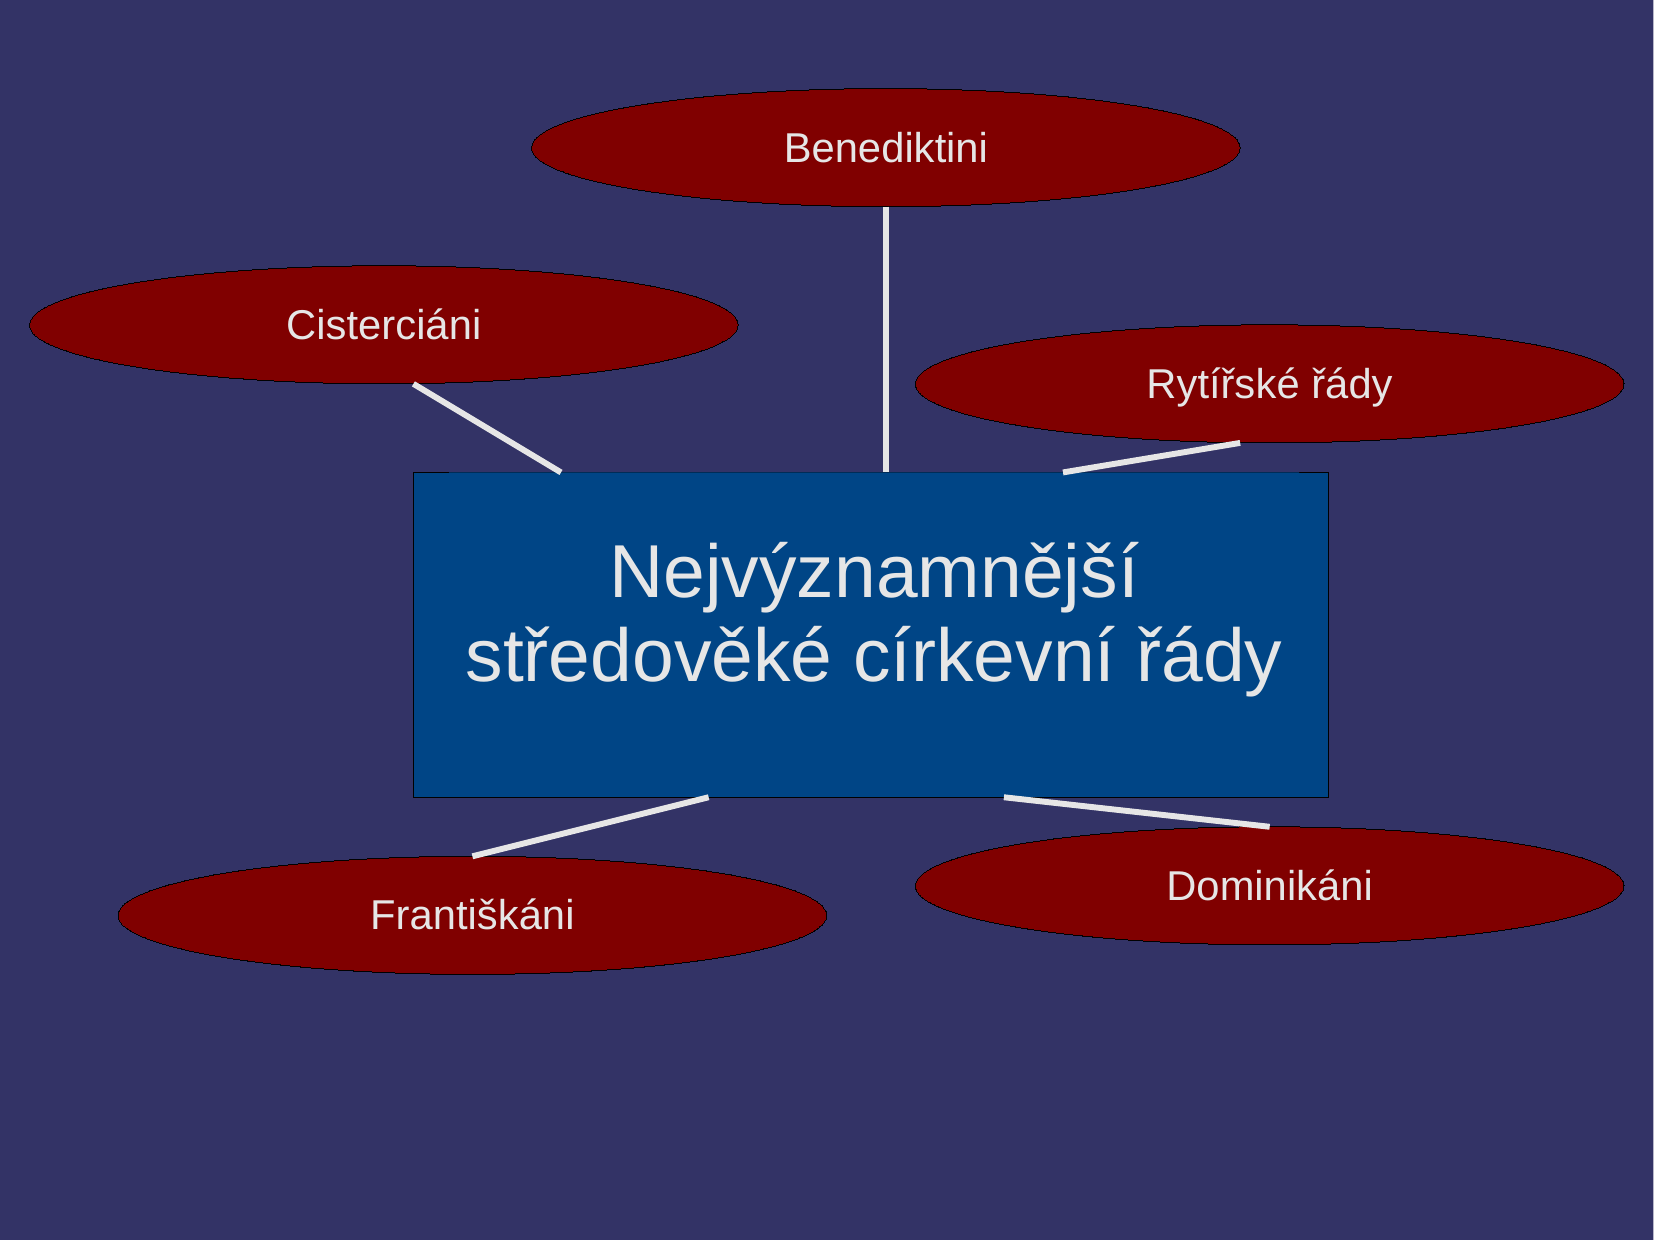

Benediktini
Cisterciáni
Rytířské řády
Nejvýznamnější středověké církevní řády
Dominikáni
Františkáni